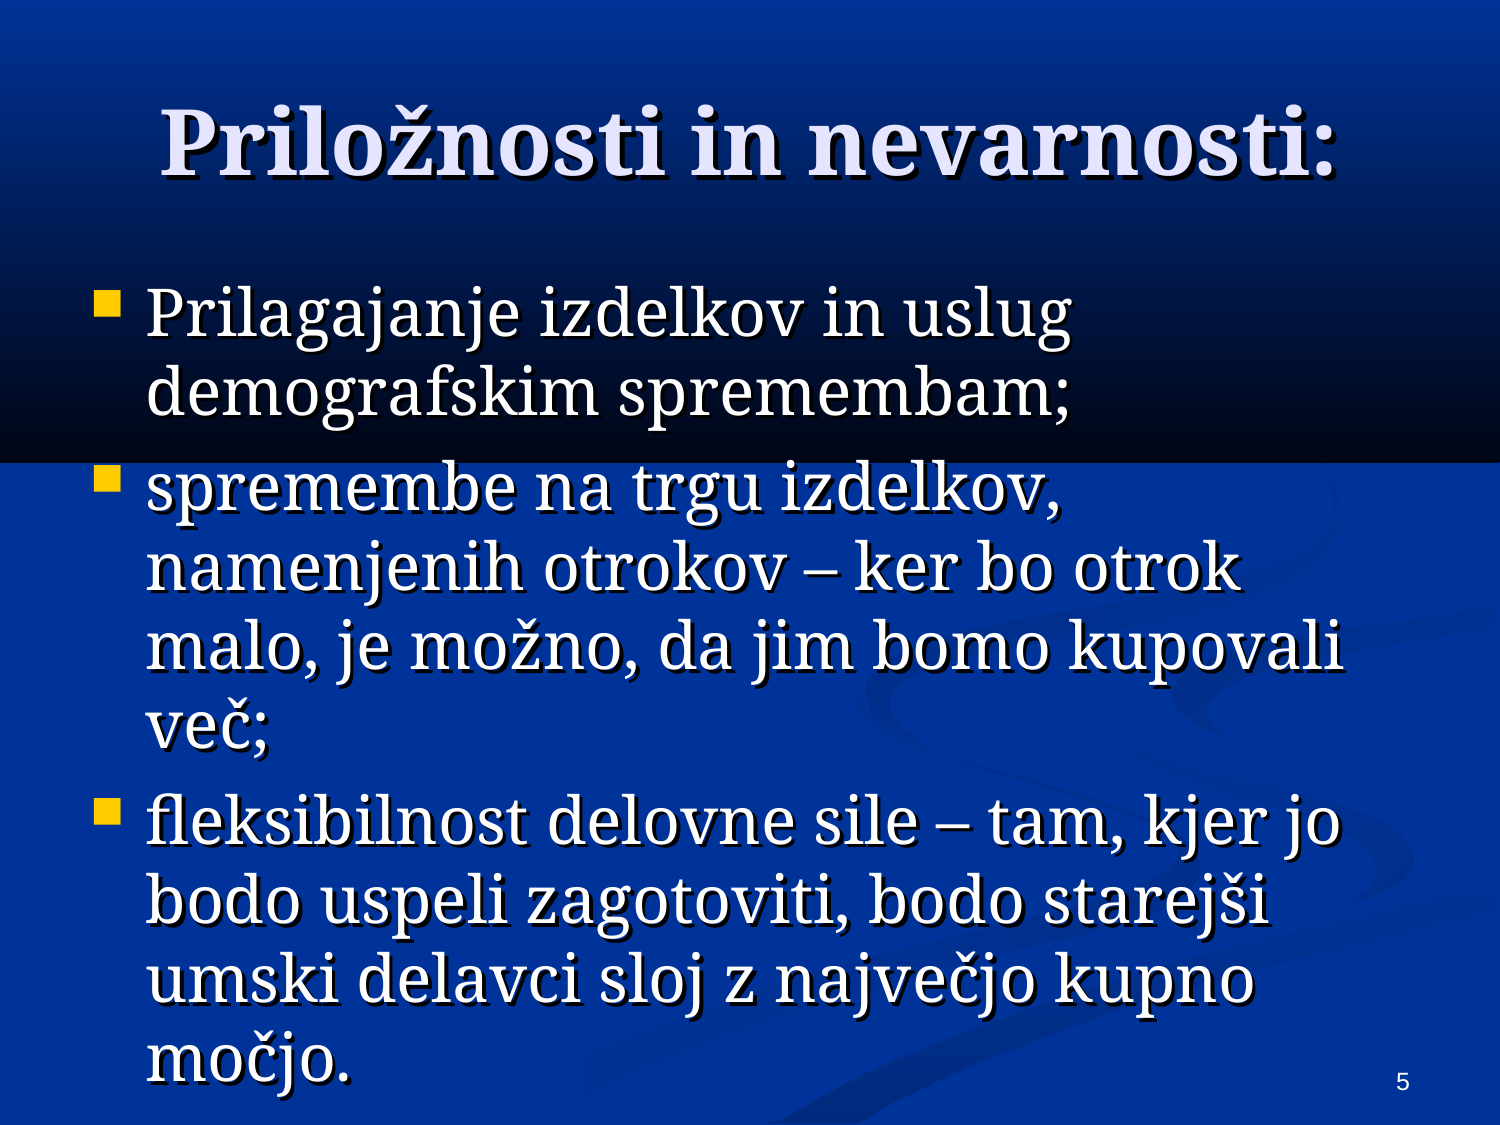

# Priložnosti in nevarnosti:
Prilagajanje izdelkov in uslug demografskim spremembam;
spremembe na trgu izdelkov, namenjenih otrokov – ker bo otrok malo, je možno, da jim bomo kupovali več;
fleksibilnost delovne sile – tam, kjer jo bodo uspeli zagotoviti, bodo starejši umski delavci sloj z največjo kupno močjo.